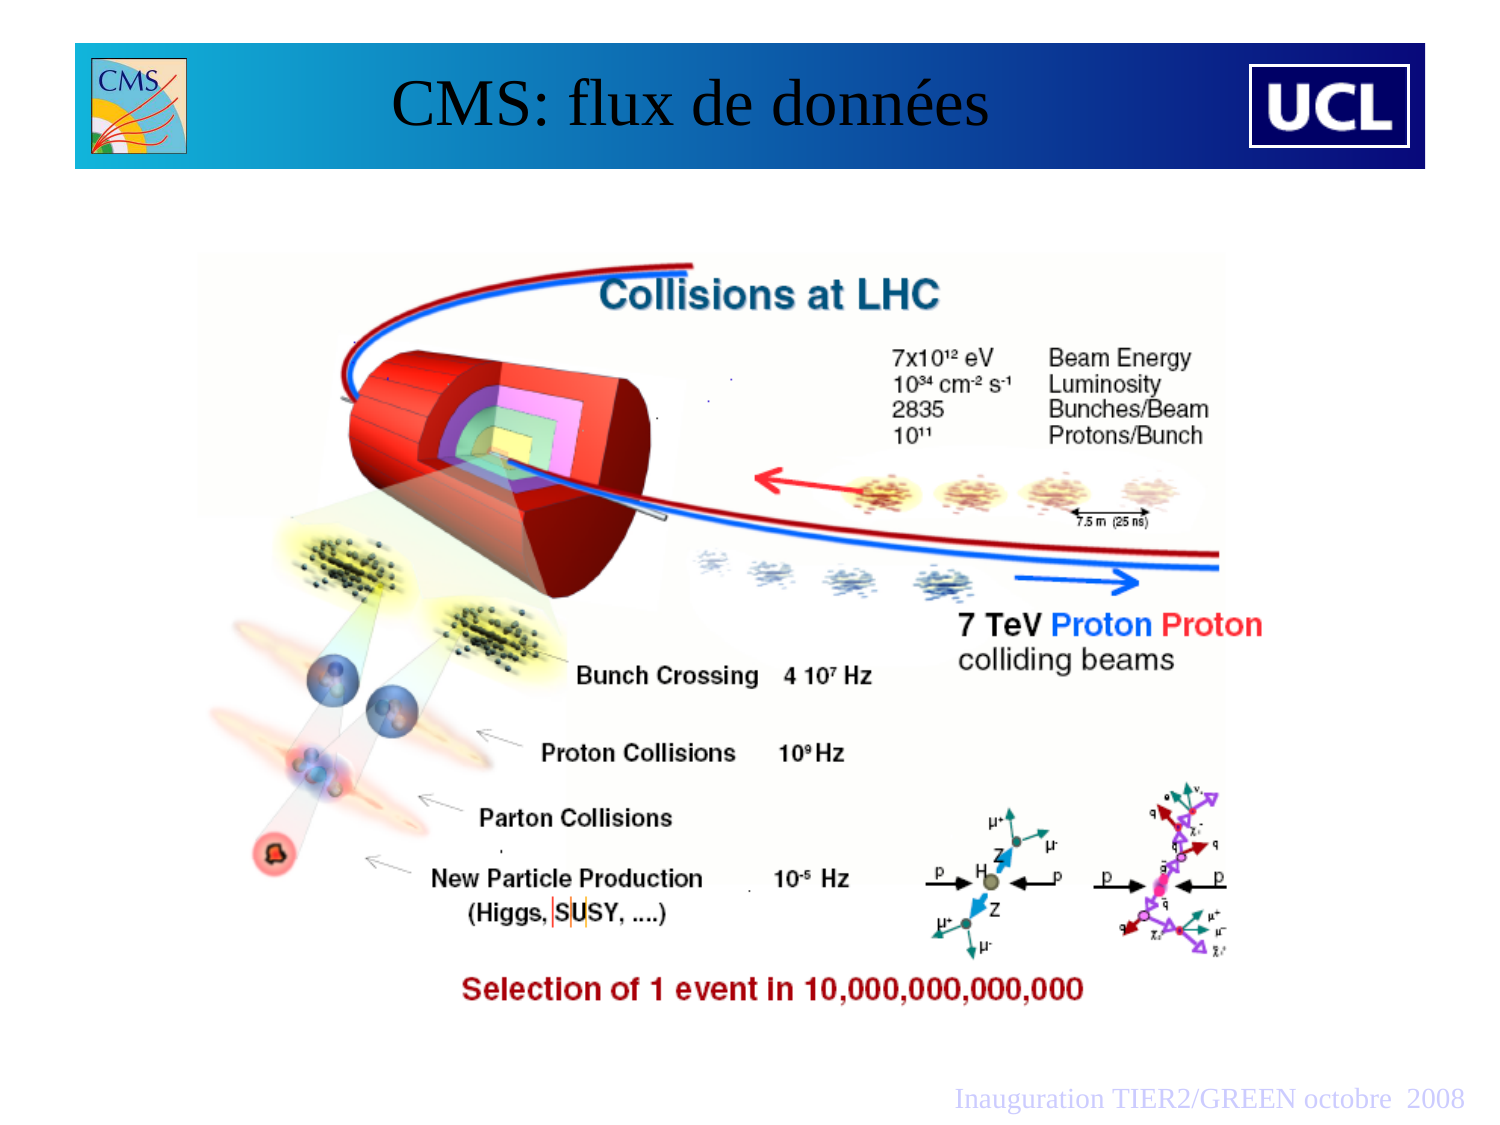

CMS: flux de données
Inauguration TIER2/GREEN octobre 2008